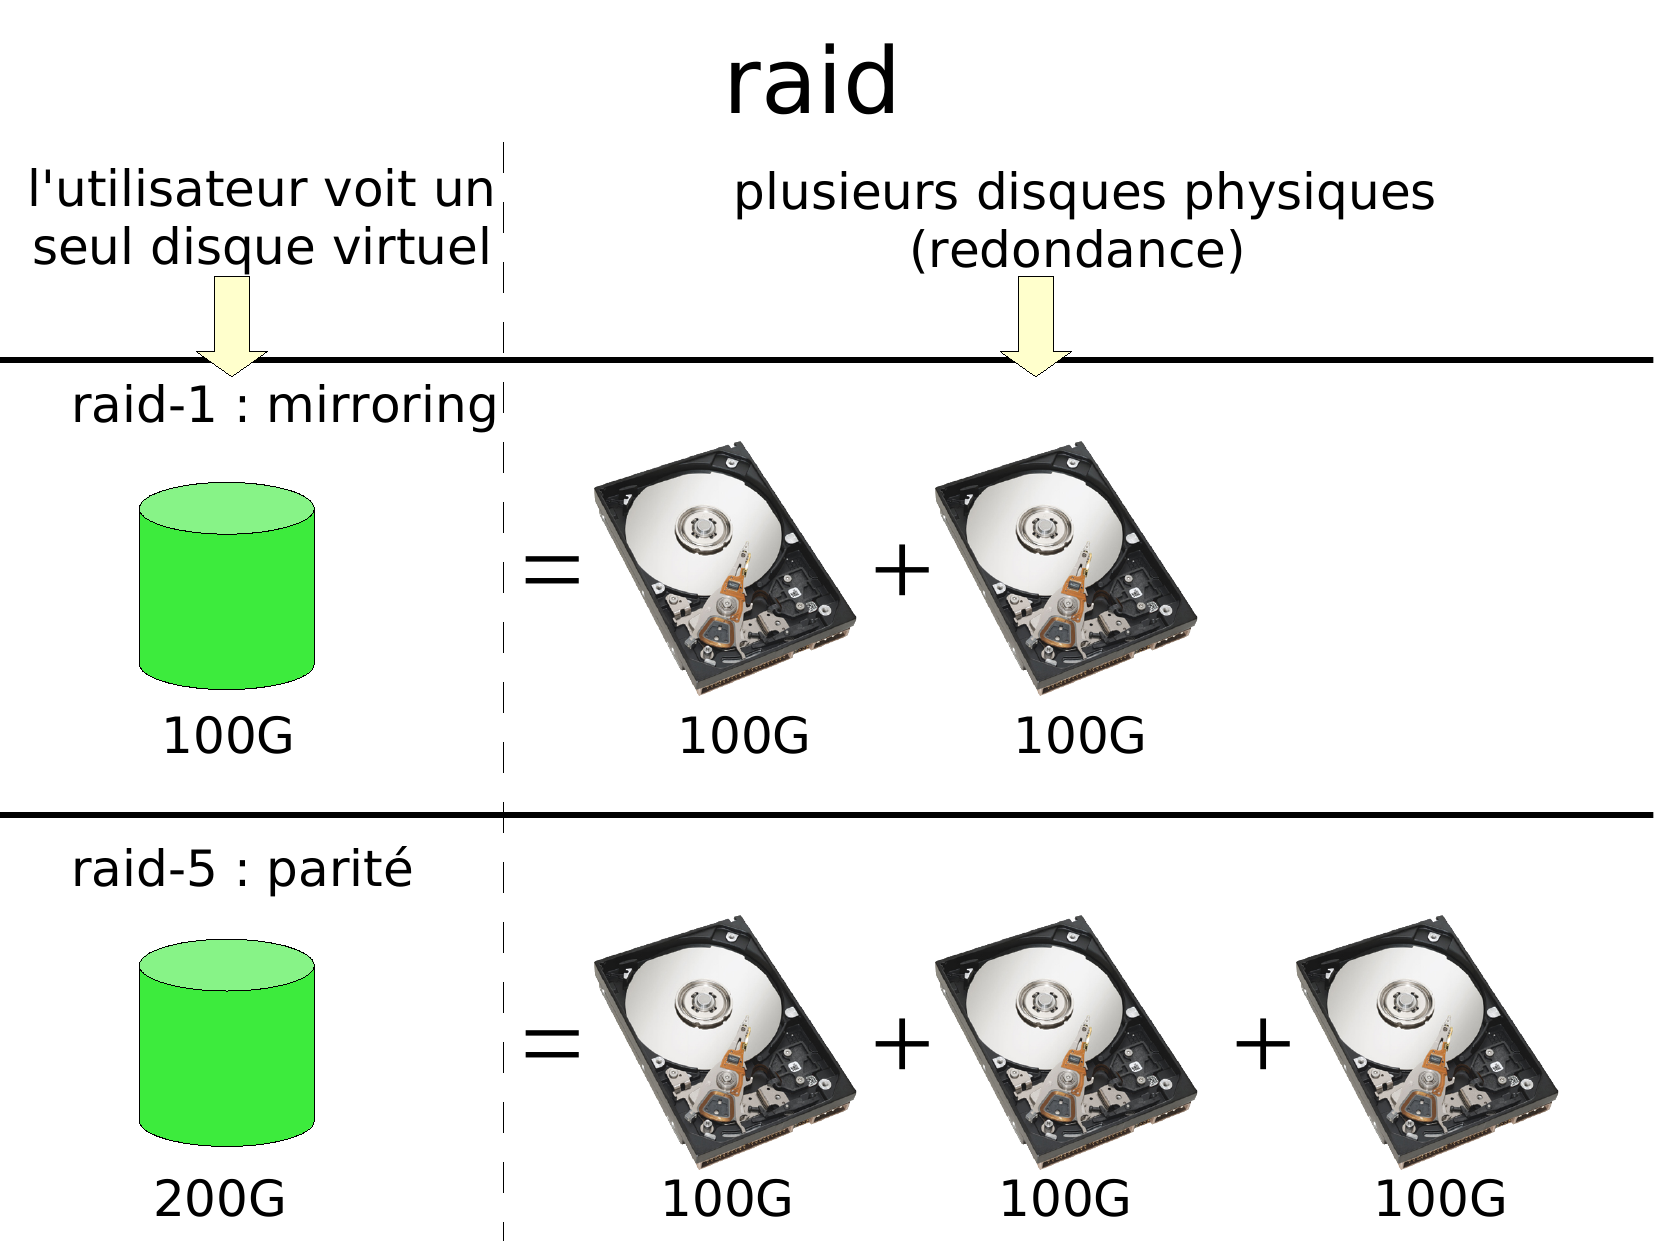

# raid
l'utilisateur voit un
seul disque virtuel
plusieurs disques physiques
(redondance)
raid-1 : mirroring
=
+
100G
100G
100G
raid-5 : parité
=
+
+
100G
200G
100G
100G